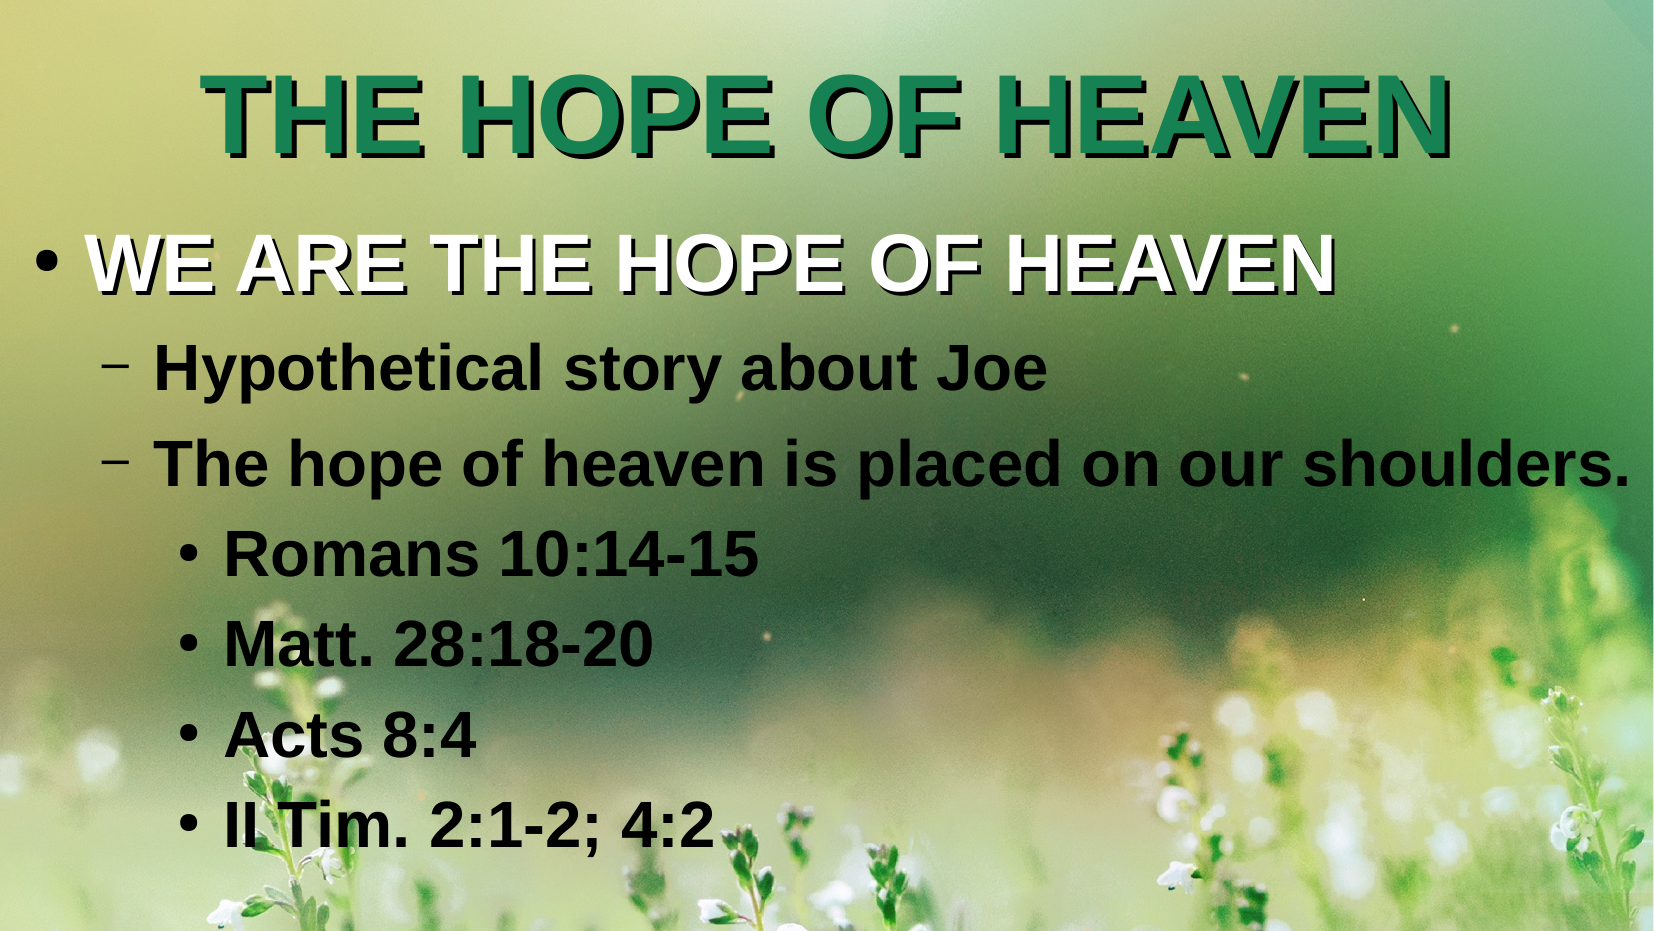

# THE HOPE OF HEAVEN
WE ARE THE HOPE OF HEAVEN
Hypothetical story about Joe
The hope of heaven is placed on our shoulders.
Romans 10:14-15
Matt. 28:18-20
Acts 8:4
II Tim. 2:1-2; 4:2